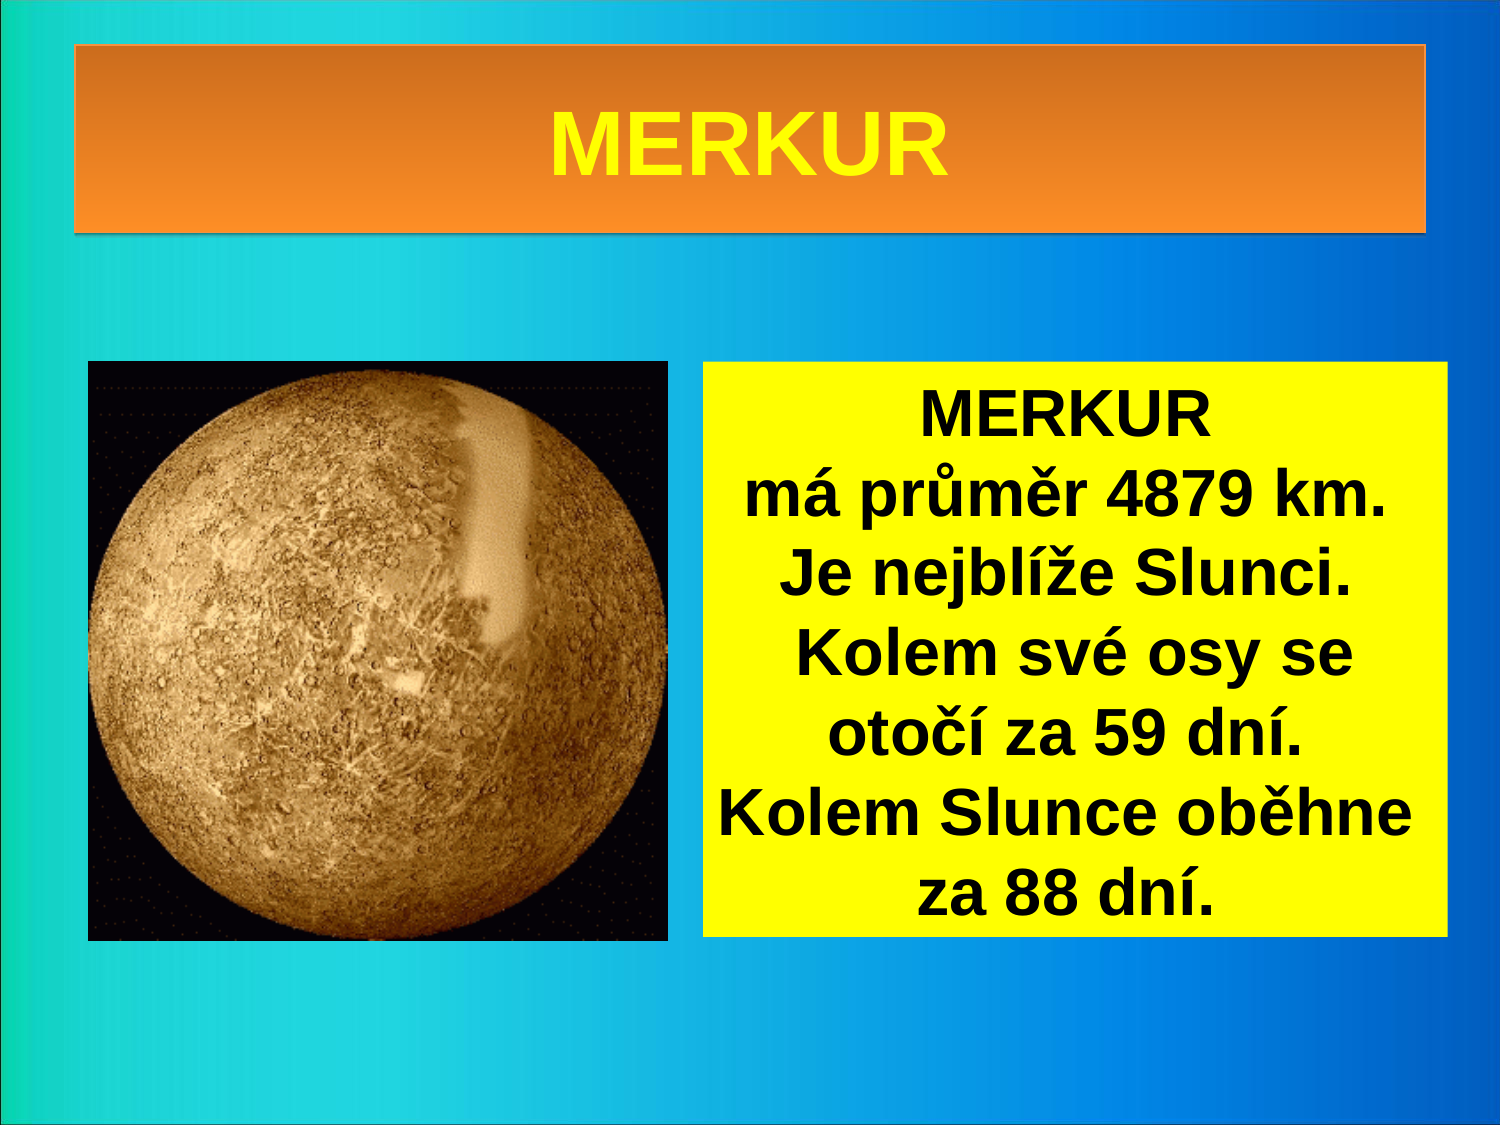

# MERKUR
MERKUR
má průměr 4879 km.
Je nejblíže Slunci.
Kolem své osy se
otočí za 59 dní.
Kolem Slunce oběhne
za 88 dní.